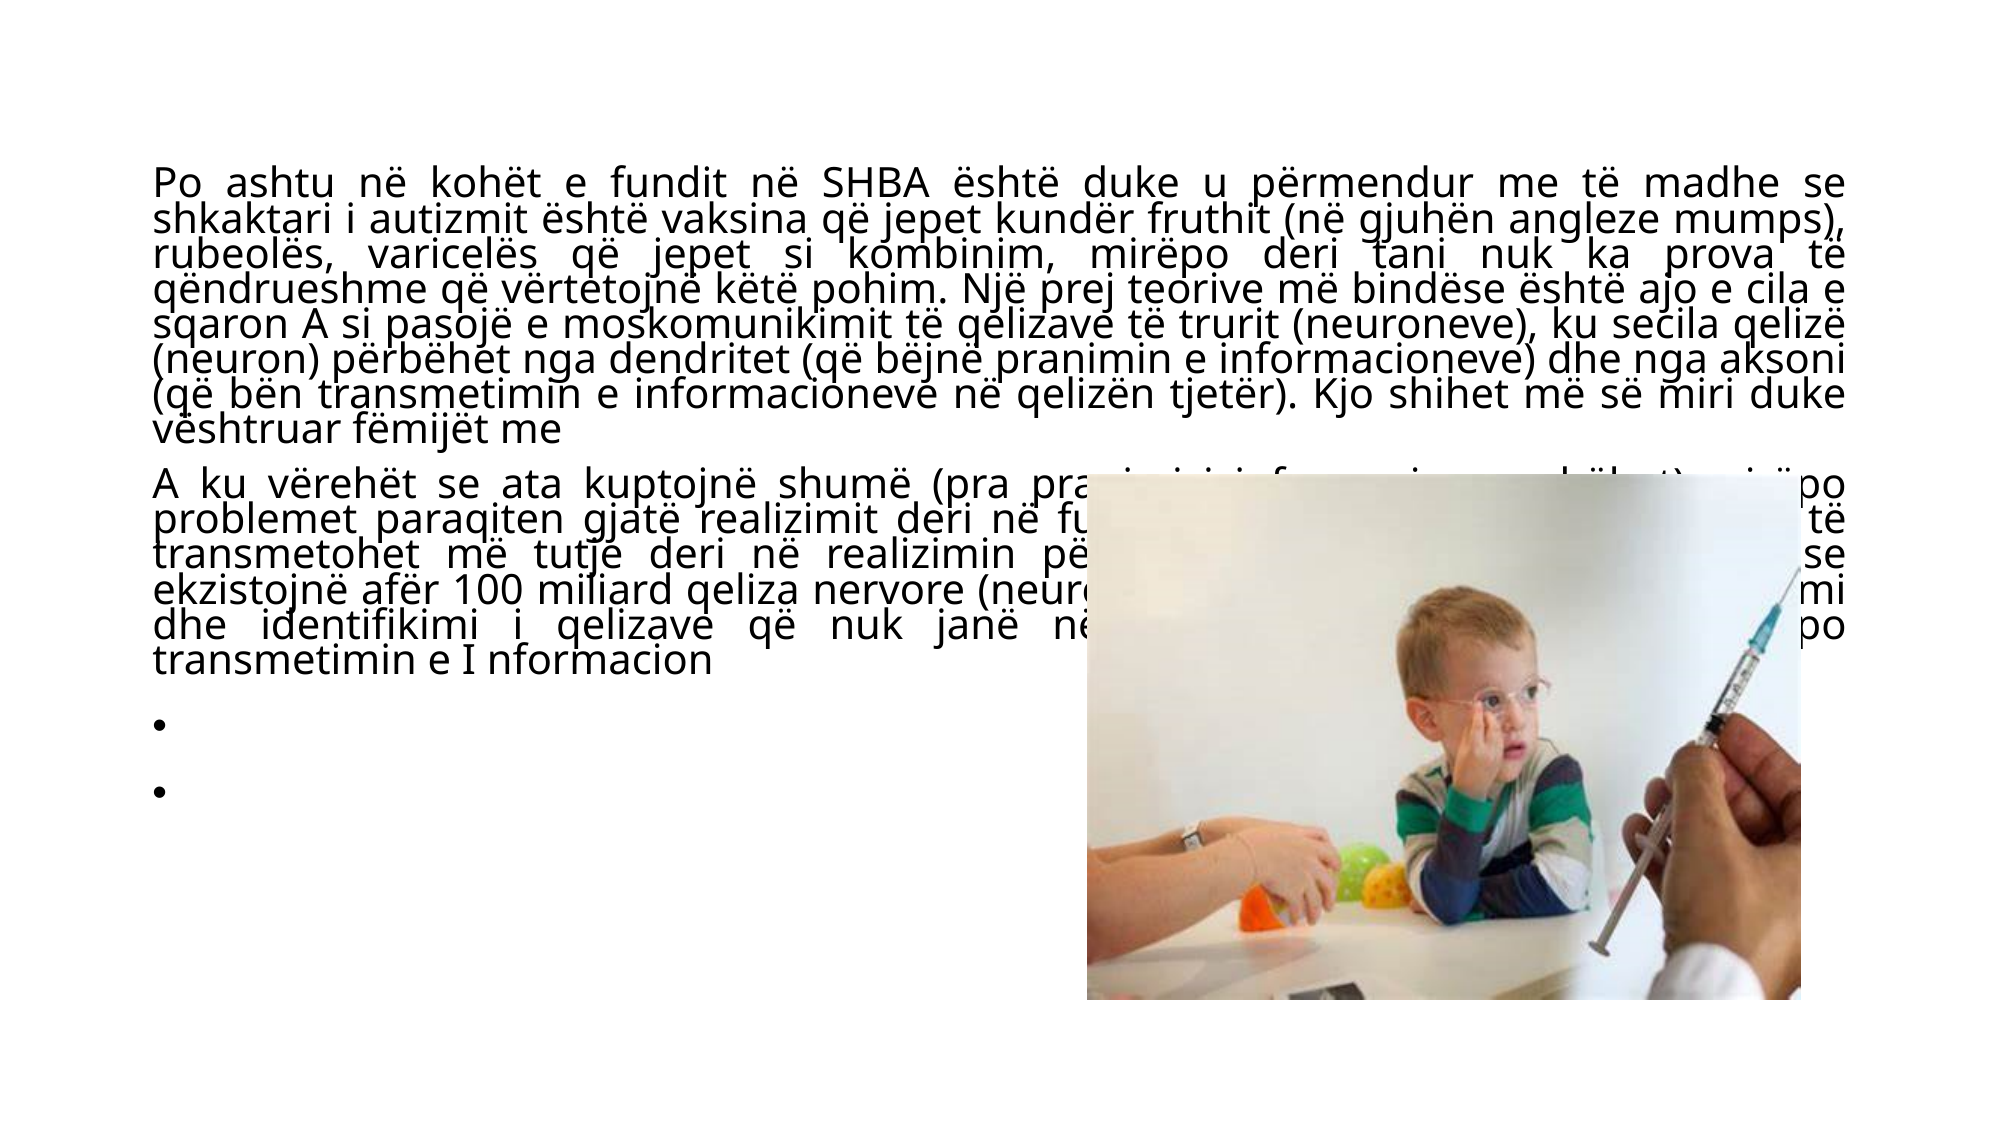

# Po ashtu në kohët e fundit në SHBA është duke u përmendur me të madhe se shkaktari i autizmit është vaksina që jepet kundër fruthit (në gjuhën angleze mumps), rubeolës, varicelës që jepet si kombinim, mirëpo deri tani nuk ka prova të qëndrueshme që vërtetojnë këtë pohim. Një prej teorive më bindëse është ajo e cila e sqaron A si pasojë e moskomunikimit të qelizave të trurit (neuroneve), ku secila qelizë (neuron) përbëhet nga dendritet (që bëjnë pranimin e informacioneve) dhe nga aksoni (që bën transmetimin e informacioneve në qelizën tjetër). Kjo shihet më së miri duke vështruar fëmijët me
A ku vërehët se ata kuptojnë shumë (pra pranimi i informacioneve bëhet) mirëpo problemet paraqiten gjatë realizimit deri në fund (informacioni i pranuar nuk do të transmetohet më tutje deri në realizimin pëfundimtar). Duke pasur parasysh se ekzistojnë afër 100 miliard qeliza nervore (neurone) është shumë i vështirë përcaktimi dhe identifikimi i qelizave që nuk janë në gjendje të kryejnë pranimin apo transmetimin e I nformacion